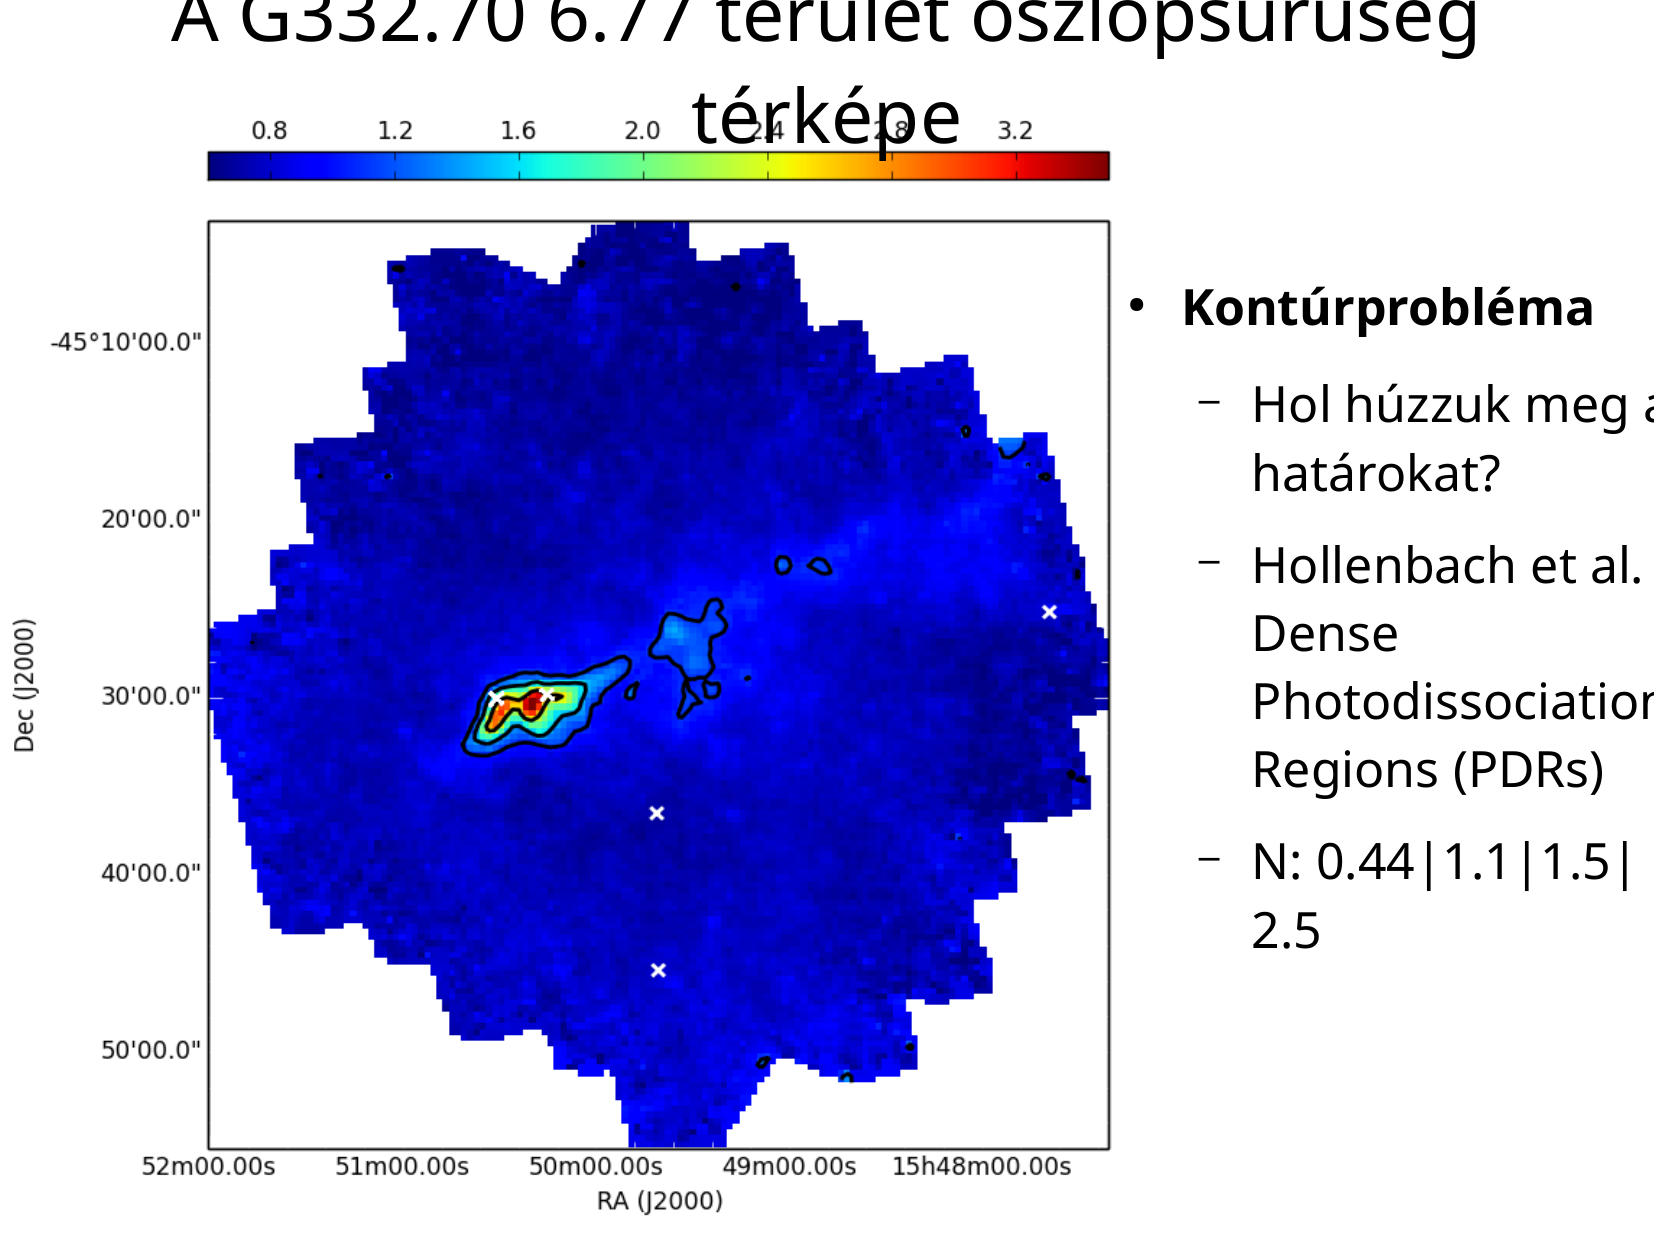

A G332.70 6.77 terület oszlopsűrűség térképe
# Kontúrprobléma
Hol húzzuk meg a határokat?
Hollenbach et al. Dense Photodissociation Regions (PDRs)
N: 0.44|1.1|1.5|2.5